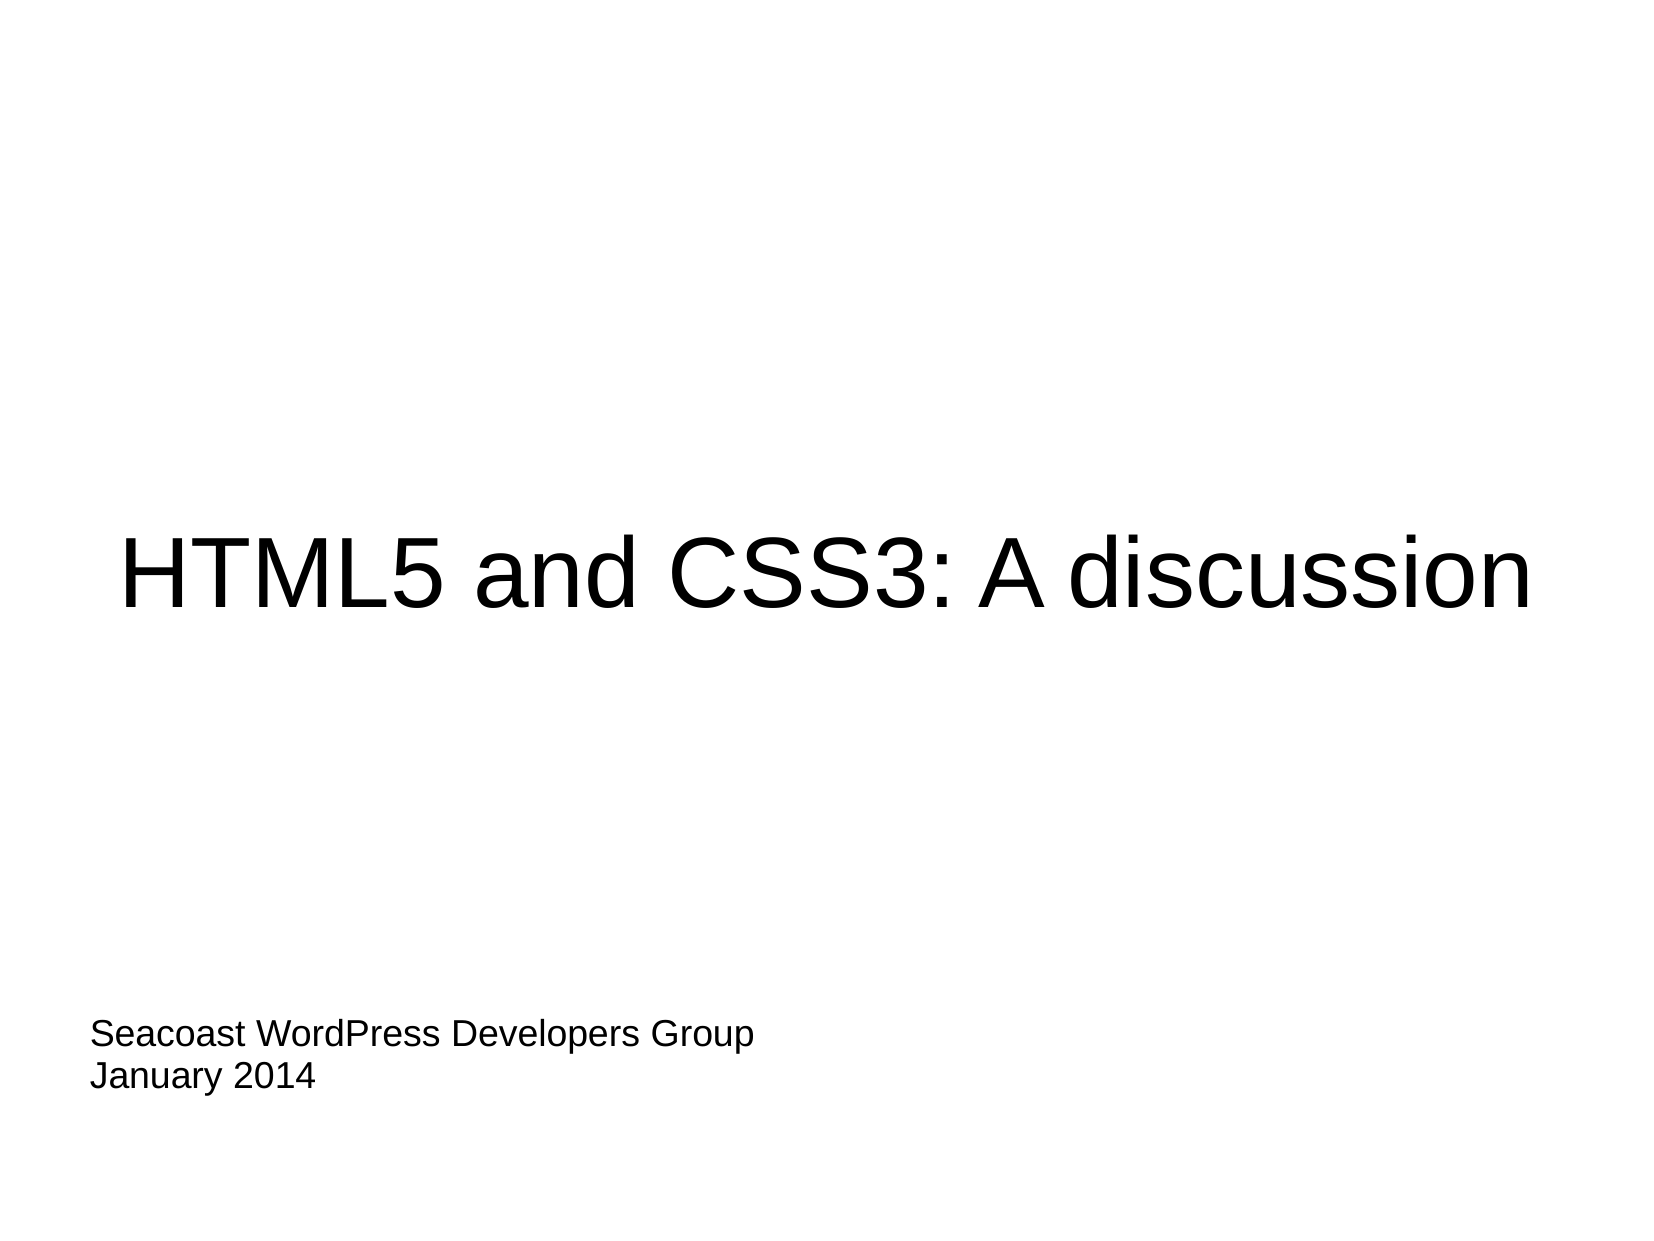

#
HTML5 and CSS3: A discussion
Seacoast WordPress Developers Group
January 2014